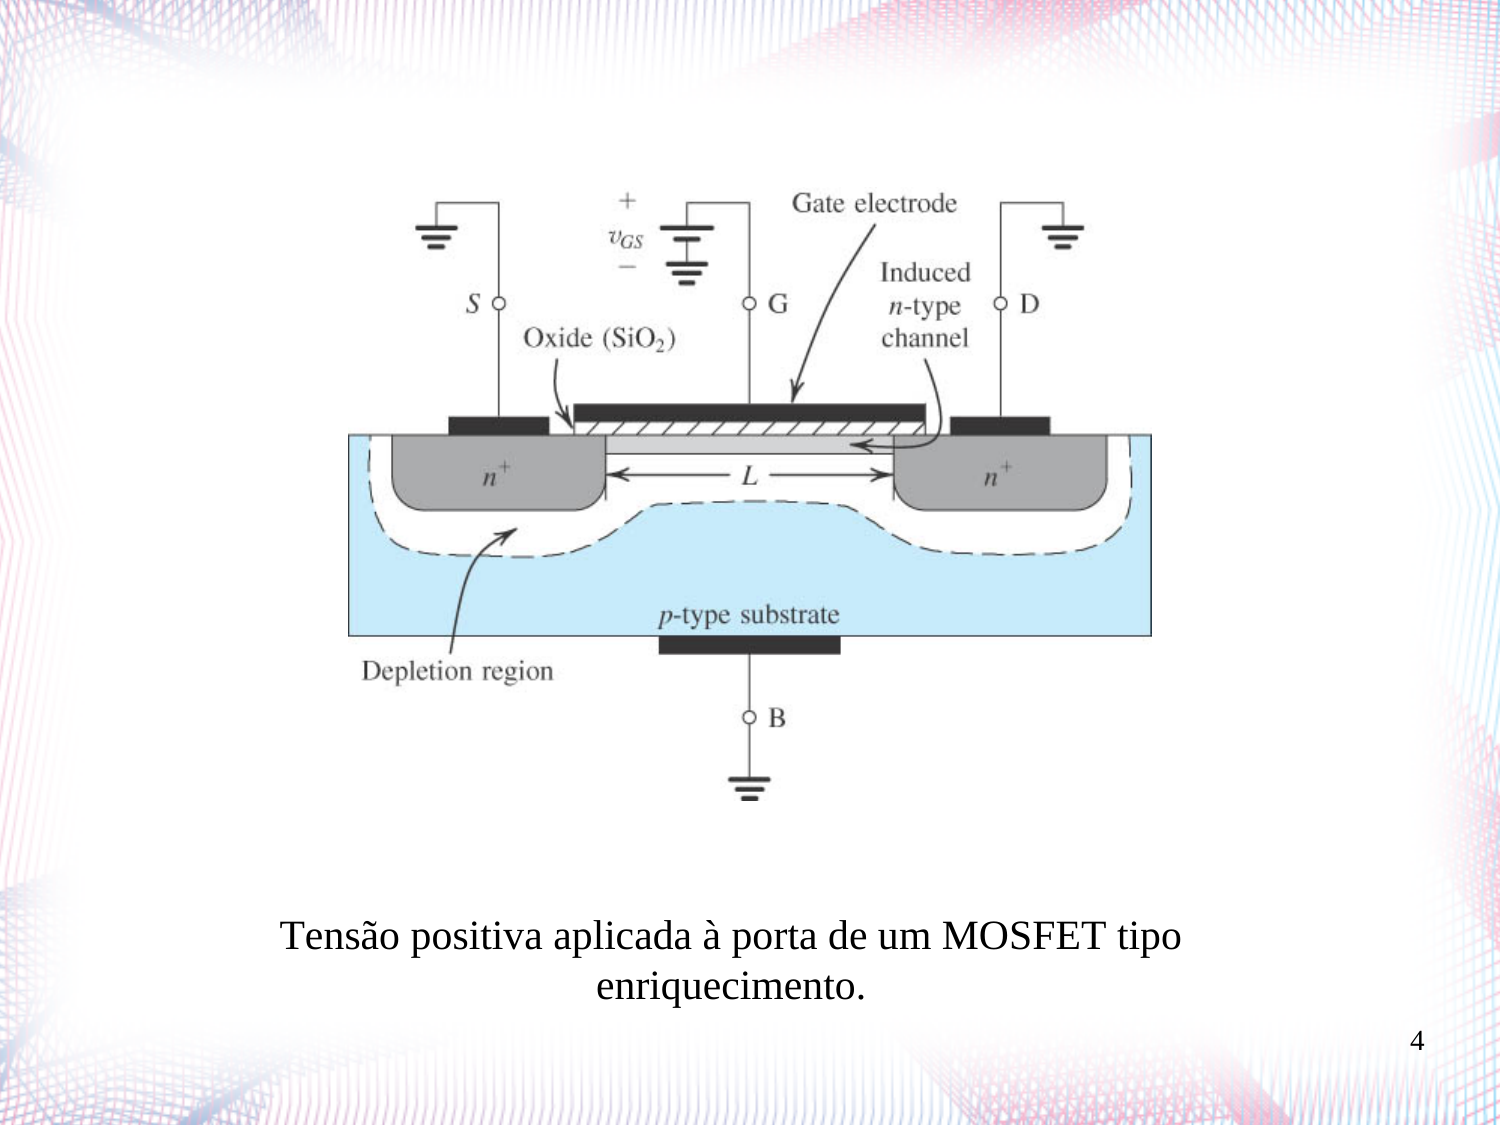

Tensão positiva aplicada à porta de um MOSFET tipo enriquecimento.
4